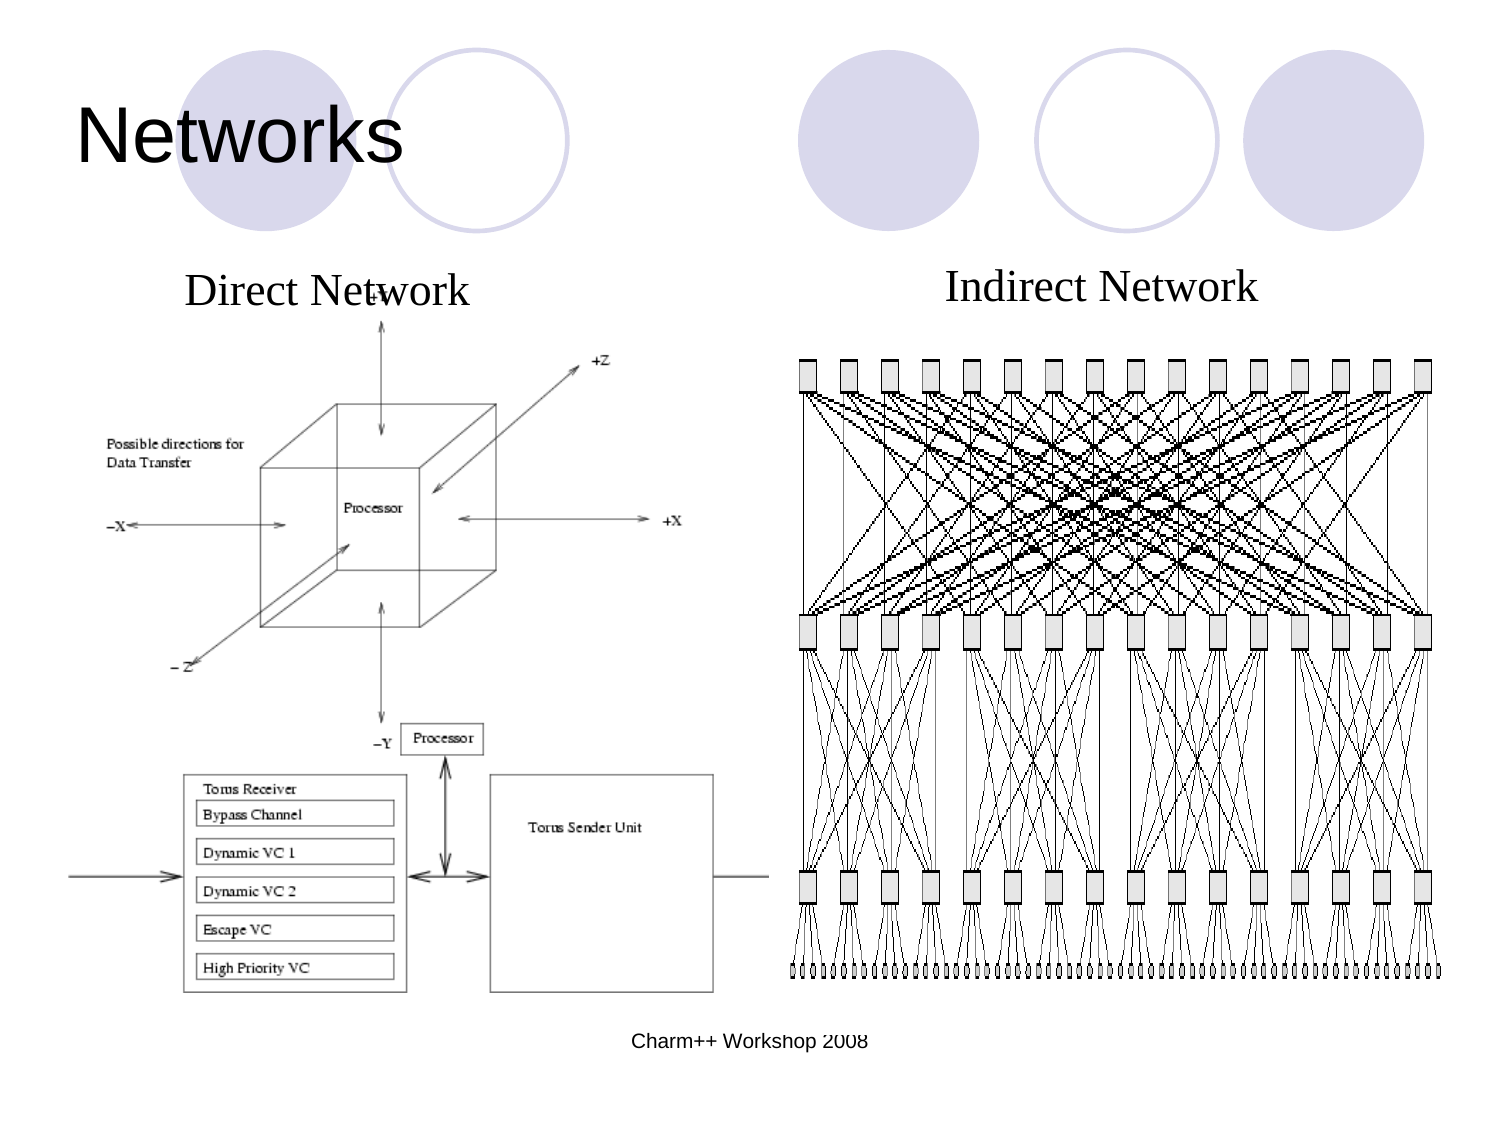

# Networks
Indirect Network
Direct Network
Charm++ Workshop 2008